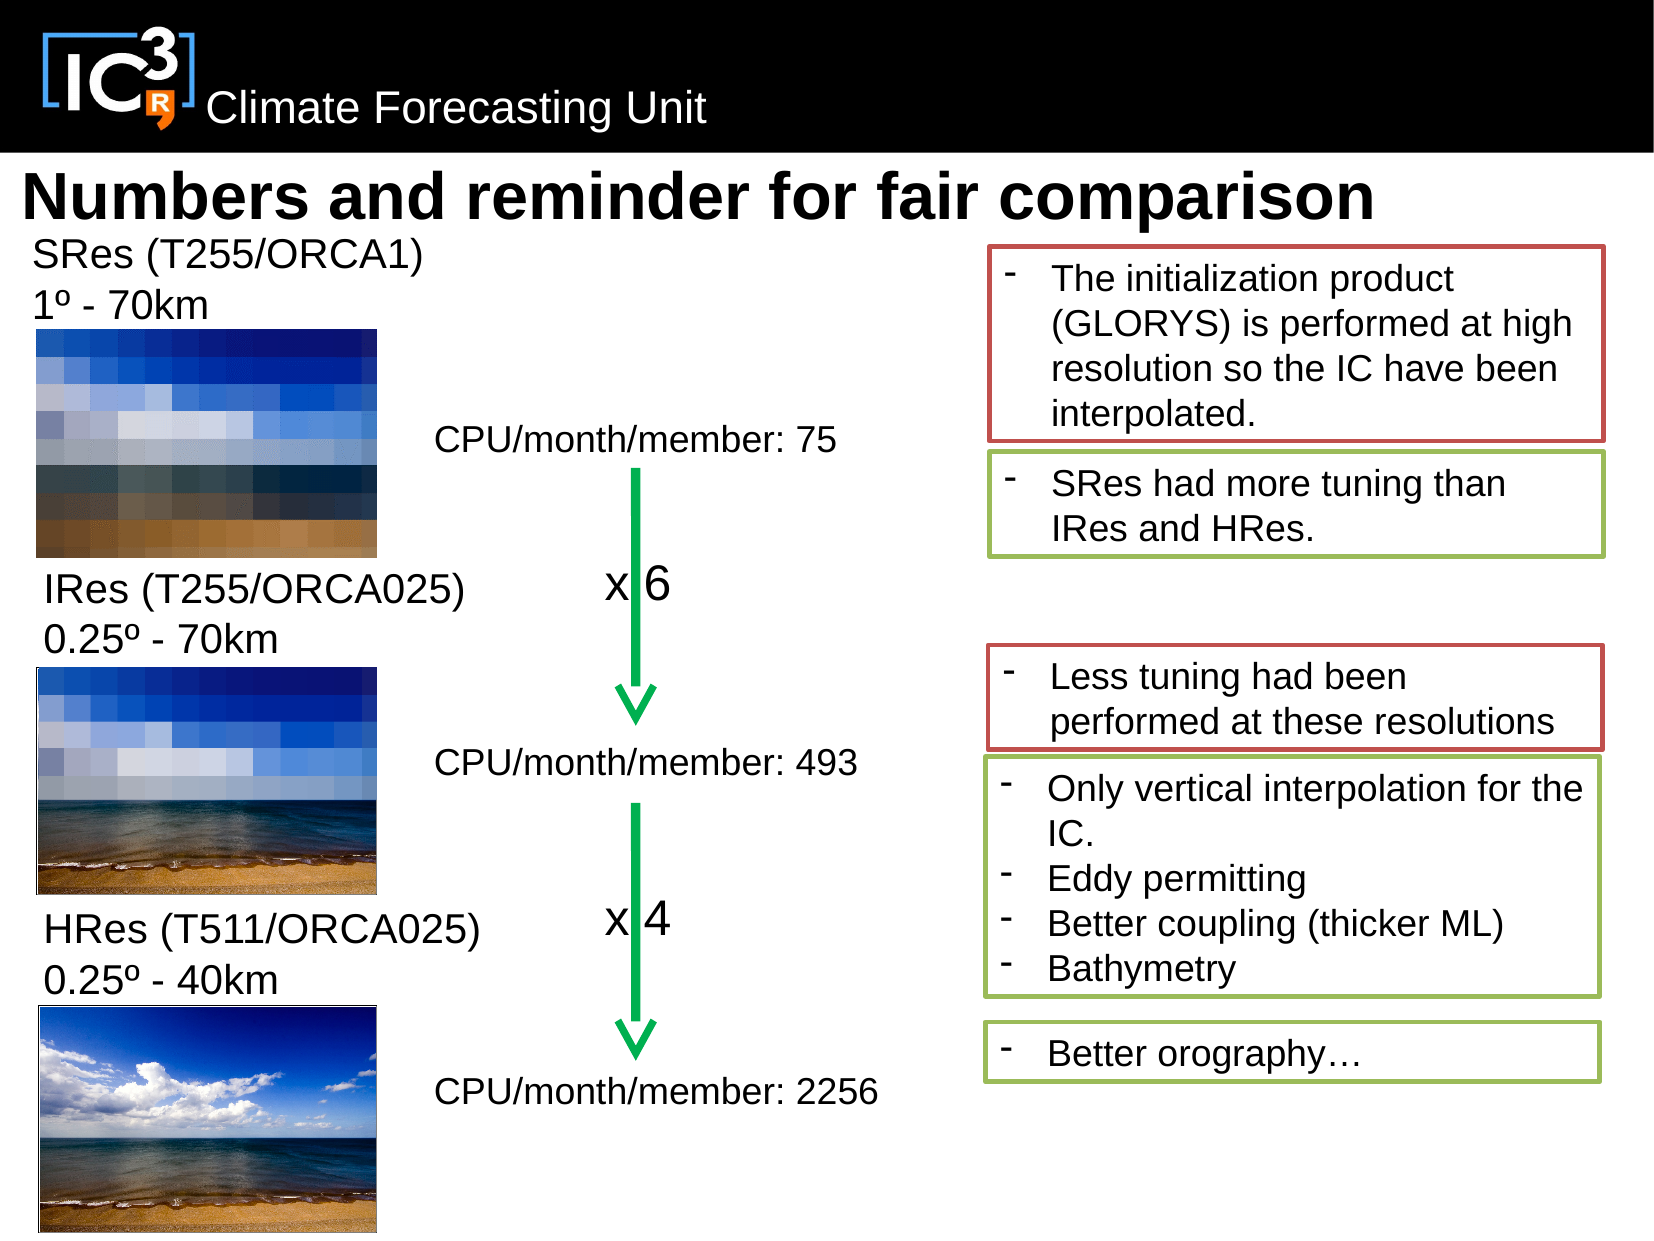

Climate Forecasting Unit
Climate Forecasting Unit
Numbers and reminder for fair comparison
SRes (T255/ORCA1)
1º - 70km
The initialization product (GLORYS) is performed at high resolution so the IC have been interpolated.
CPU/month/member: 75
SRes had more tuning than IRes and HRes.
x 6
IRes (T255/ORCA025)
0.25º - 70km
Less tuning had been performed at these resolutions
CPU/month/member: 493
Only vertical interpolation for the IC.
Eddy permitting
Better coupling (thicker ML)
Bathymetry
x 4
HRes (T511/ORCA025)
0.25º - 40km
Better orography…
CPU/month/member: 2256